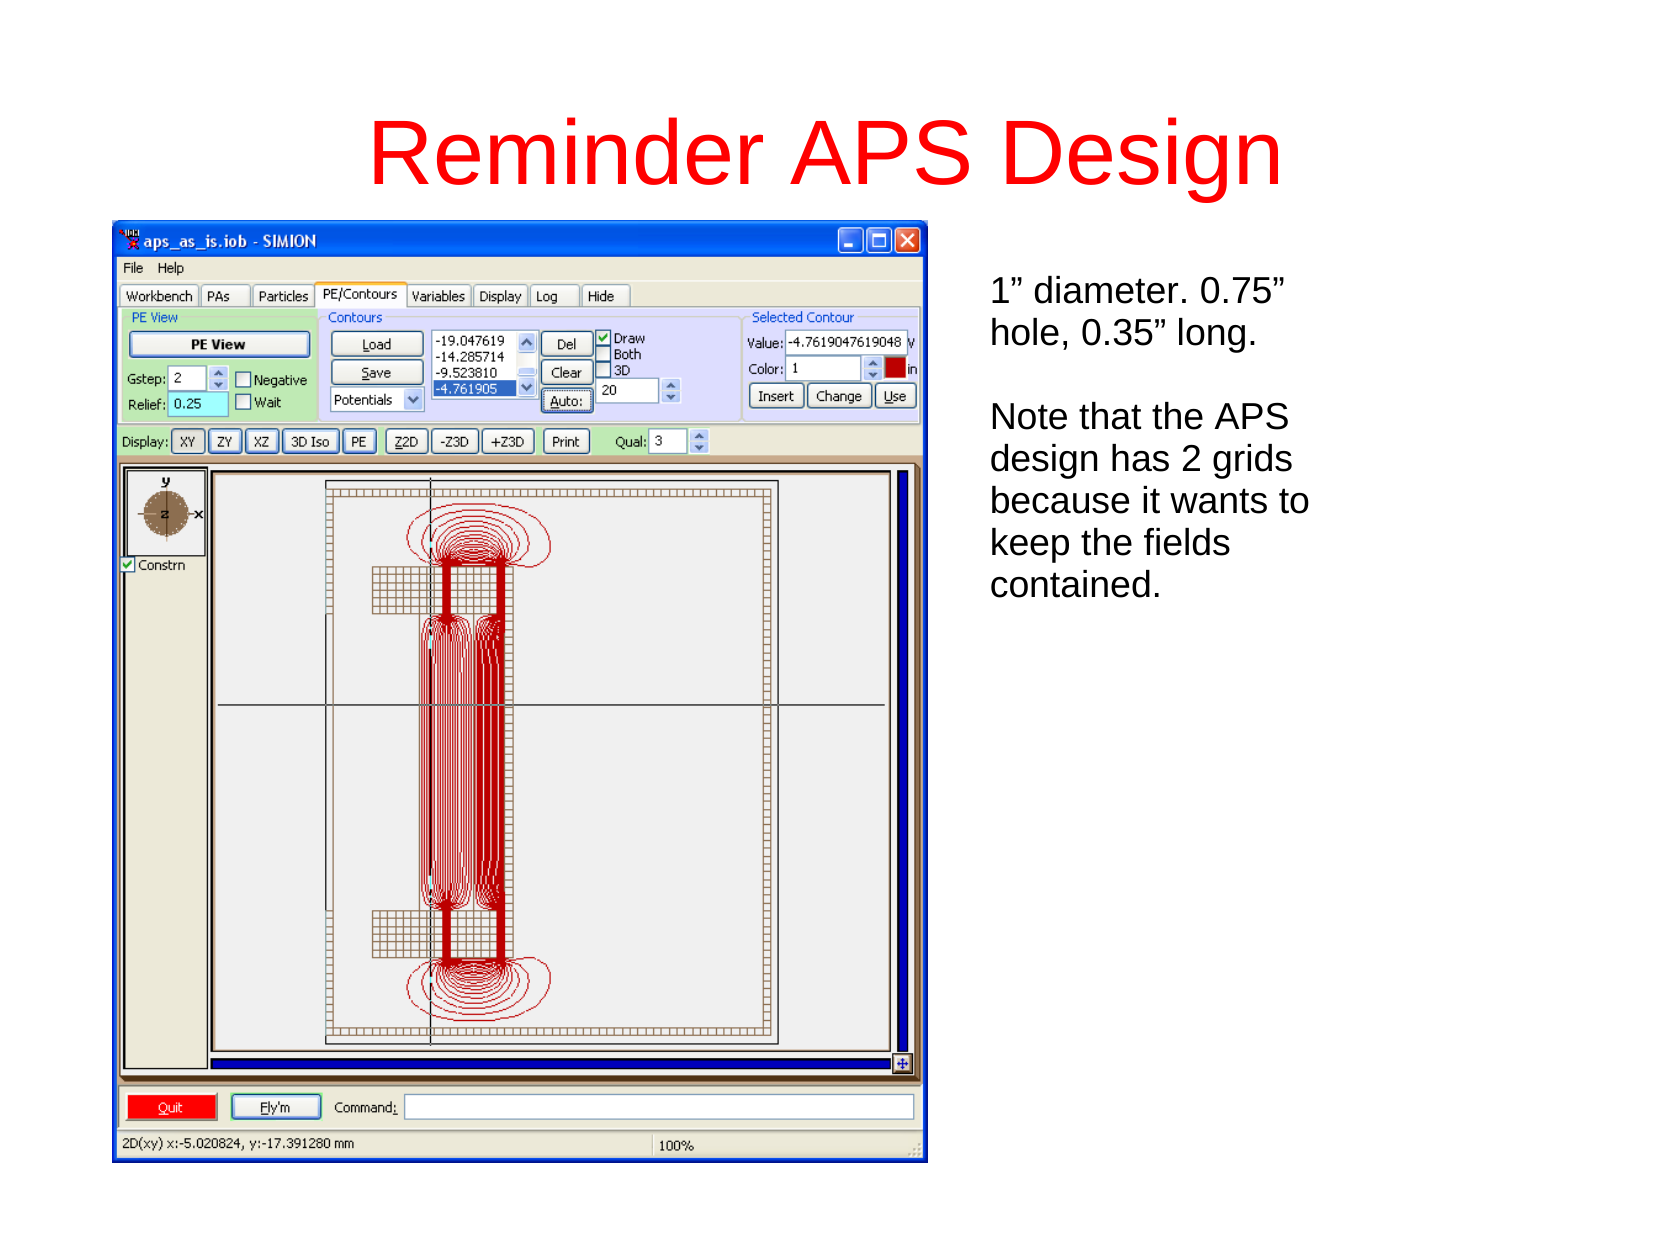

# Reminder APS Design
1” diameter. 0.75” hole, 0.35” long.
Note that the APS design has 2 grids because it wants to keep the fields contained.